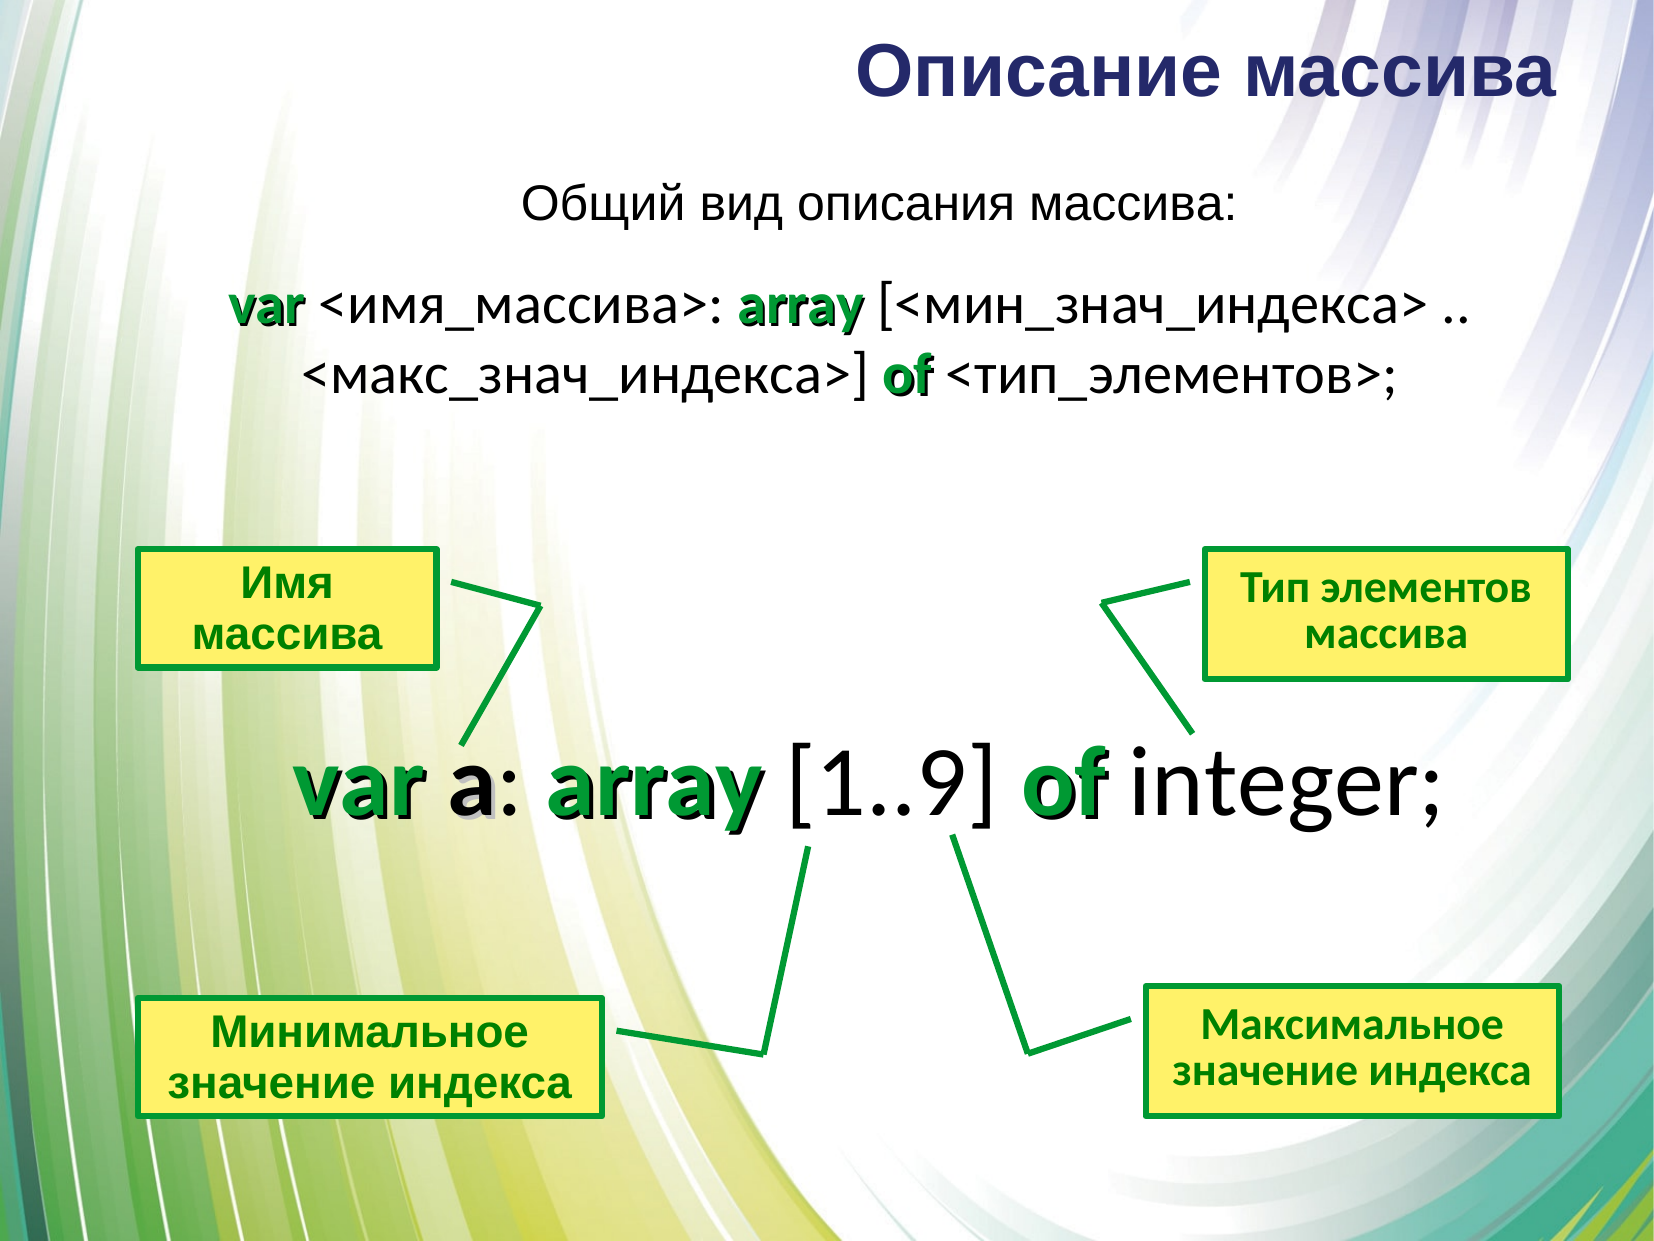

Описание массива
Общий вид описания массива:
var <имя_массива>: array [<мин_знач_индекса> .. <макс_знач_индекса>] of <тип_элементов>;
Имя массива
Тип элементов массива
var a: array [1..9] of integer;
Максимальное значение индекса
Минимальное значение индекса